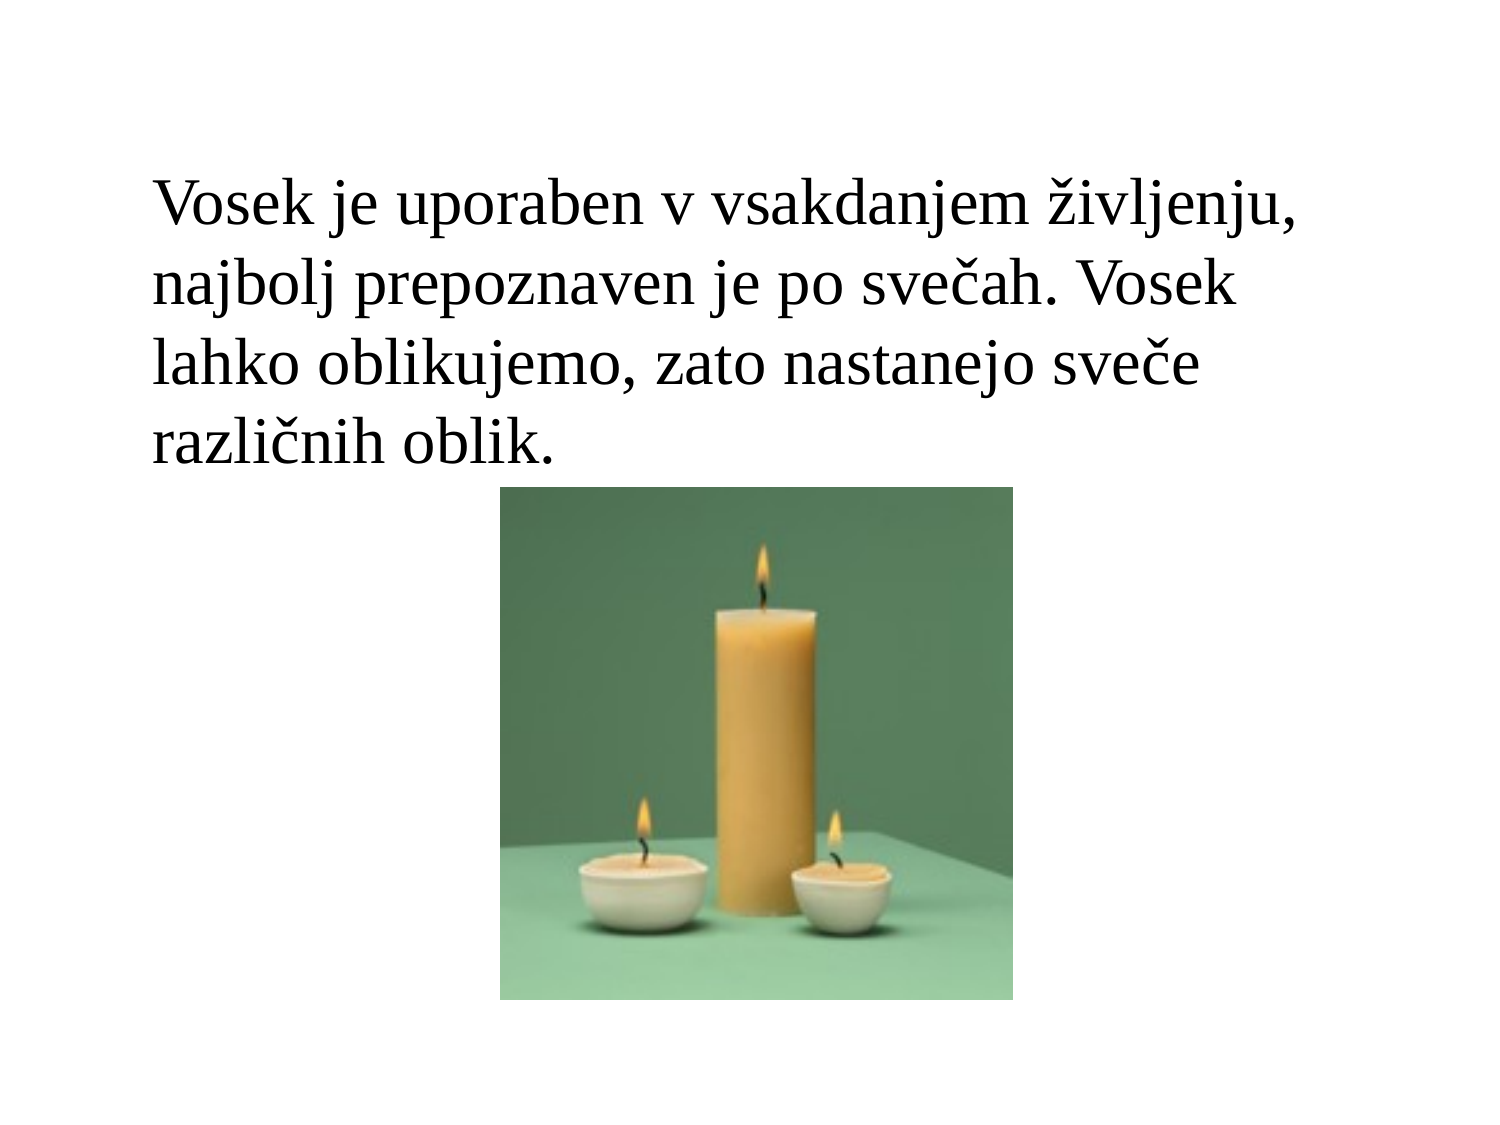

# Vosek je uporaben v vsakdanjem življenju, najbolj prepoznaven je po svečah. Vosek lahko oblikujemo, zato nastanejo sveče različnih oblik.